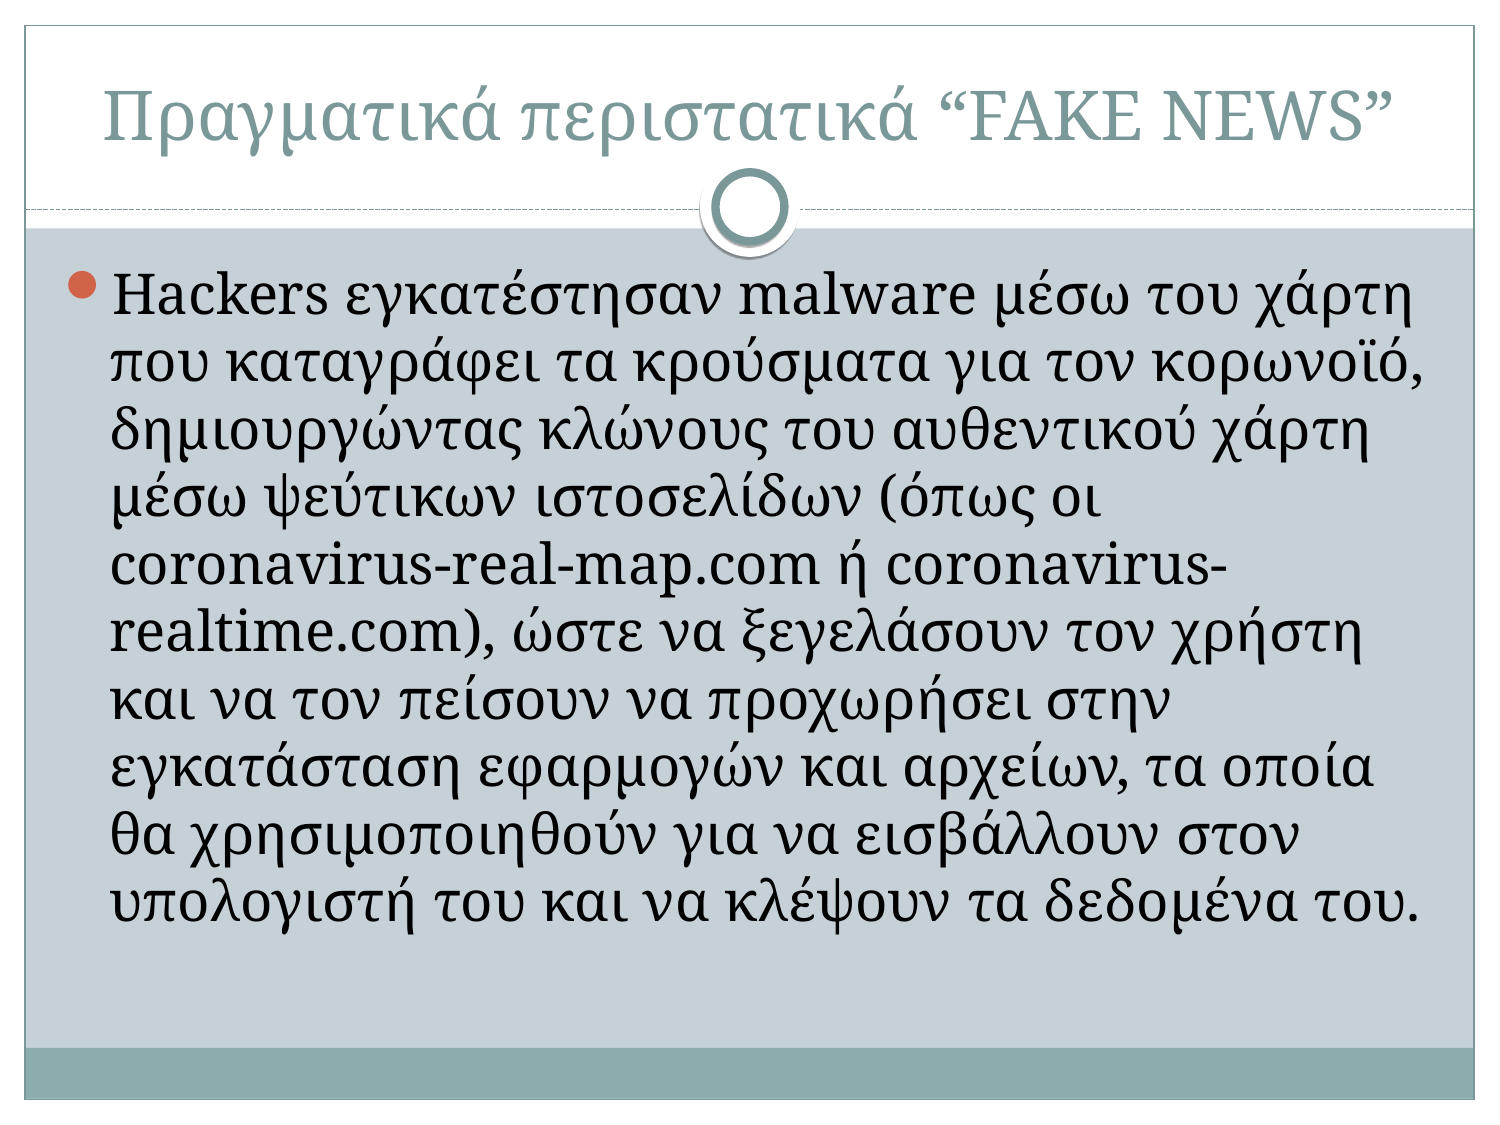

# Πραγματικά περιστατικά “FAKE NEWS”
Hackers εγκατέστησαν malware μέσω του χάρτη που καταγράφει τα κρούσματα για τον κορωνοϊό, δημιουργώντας κλώνους του αυθεντικού χάρτη μέσω ψεύτικων ιστοσελίδων (όπως οι coronavirus-real-map.com ή coronavirus-realtime.com), ώστε να ξεγελάσουν τον χρήστη και να τον πείσουν να προχωρήσει στην εγκατάσταση εφαρμογών και αρχείων, τα οποία θα χρησιμοποιηθούν για να εισβάλλουν στον υπολογιστή του και να κλέψουν τα δεδομένα του.